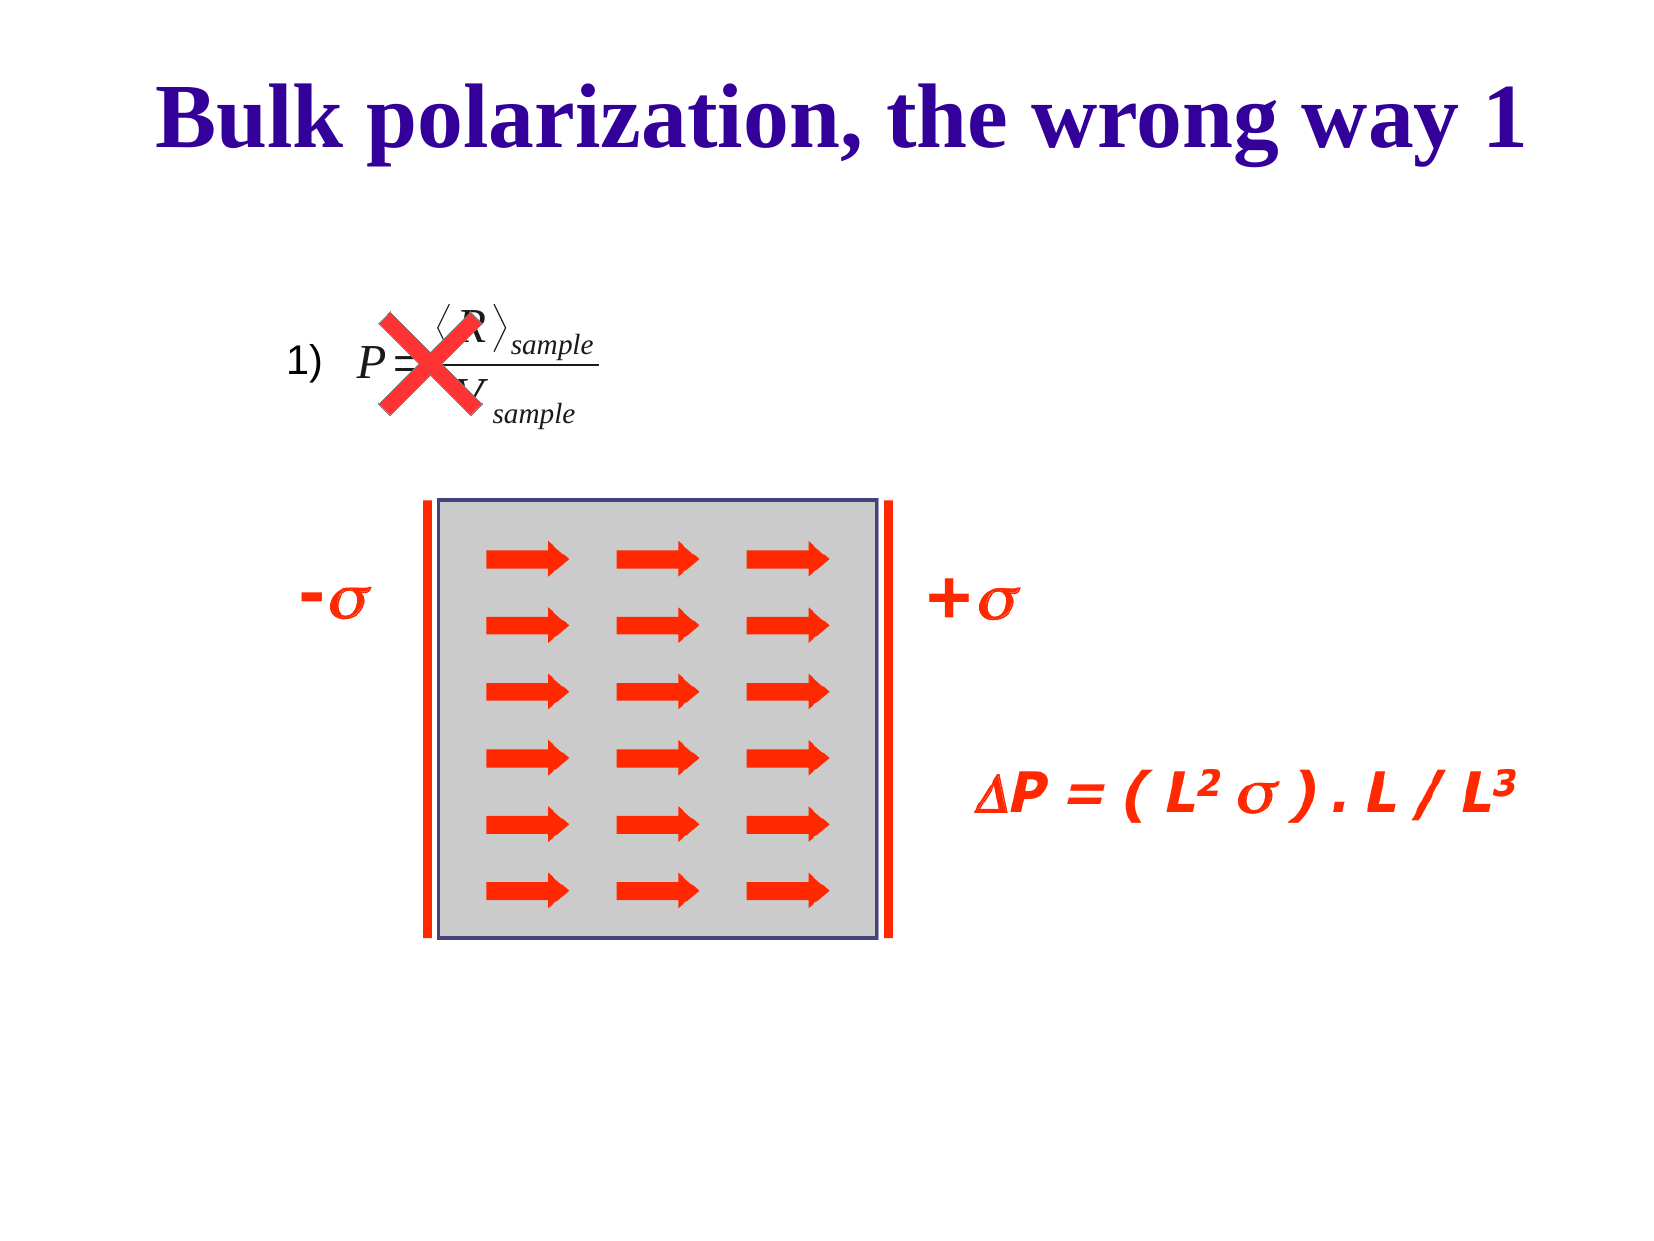

# Bulk polarization, the wrong way 1
1)